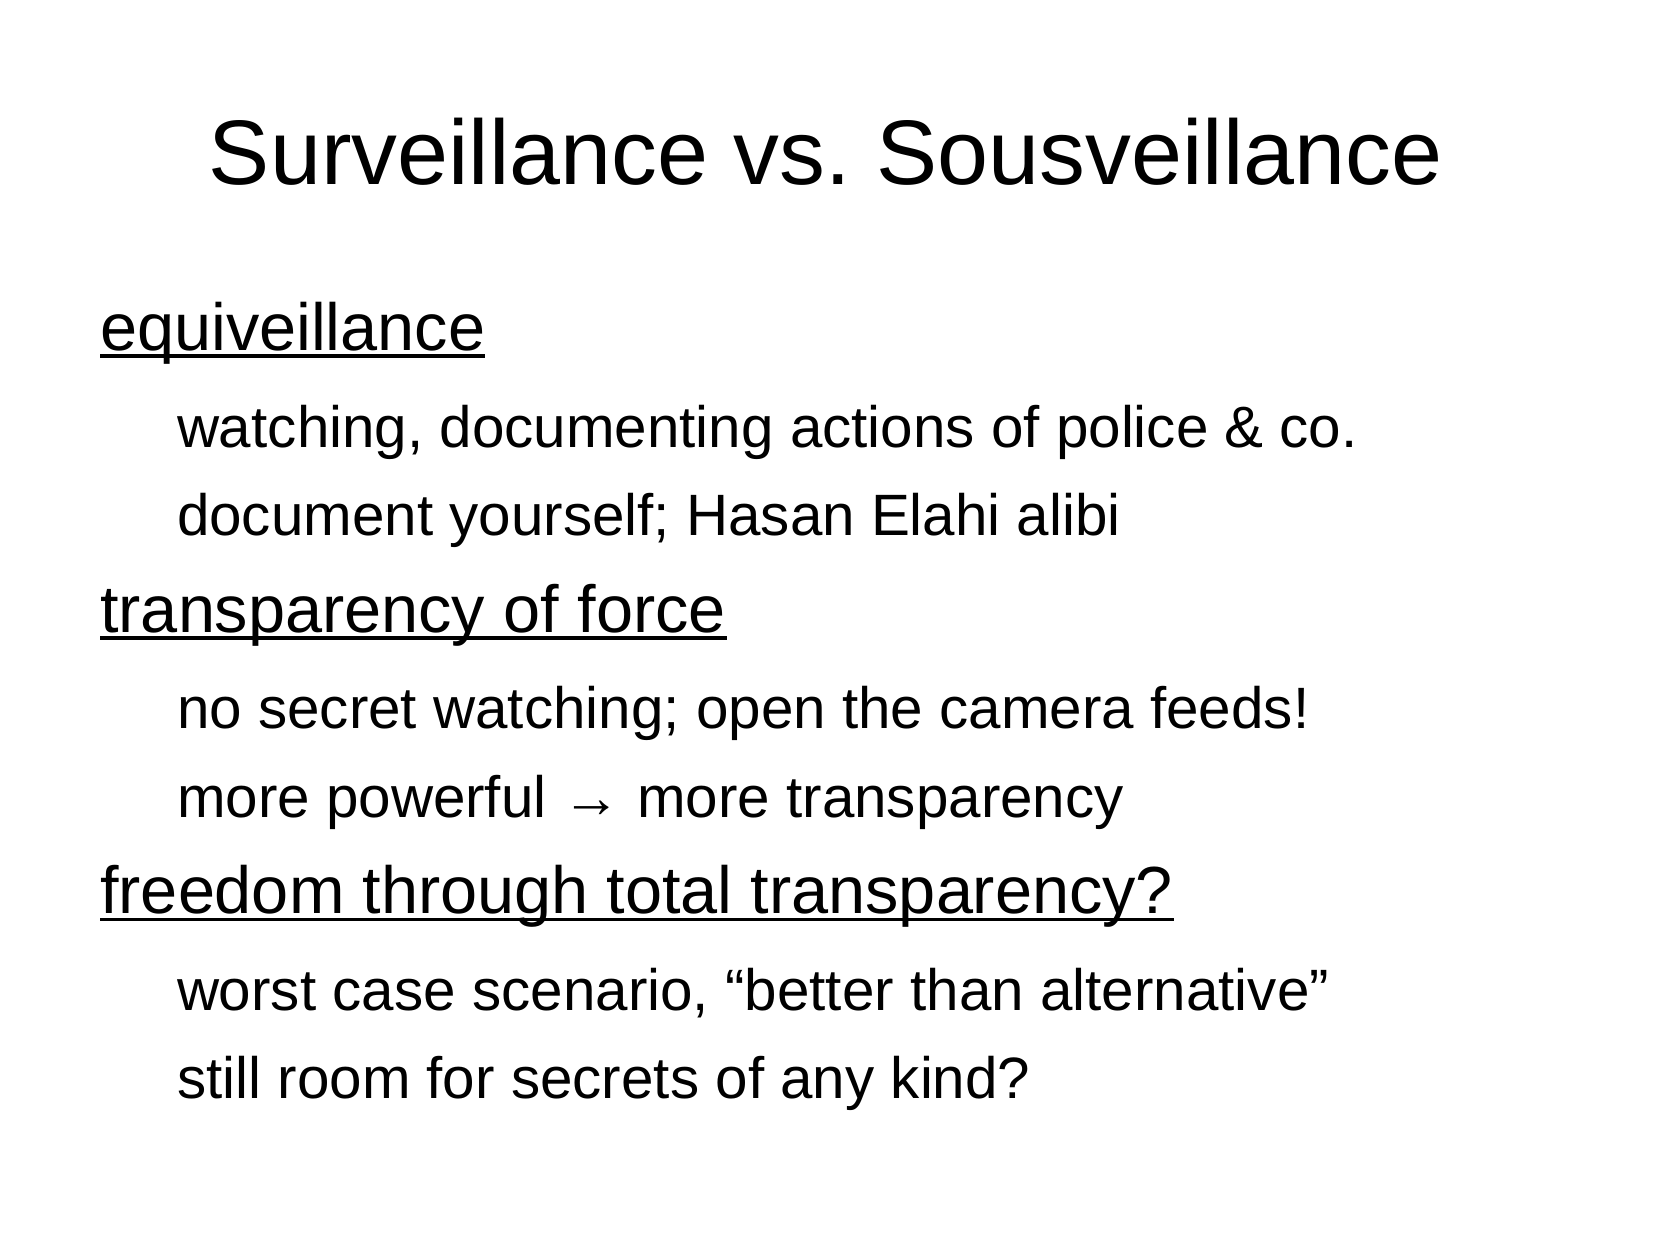

# Surveillance vs. Sousveillance
equiveillance
watching, documenting actions of police & co.
document yourself; Hasan Elahi alibi
transparency of force
no secret watching; open the camera feeds!
more powerful → more transparency
freedom through total transparency?
worst case scenario, “better than alternative”
still room for secrets of any kind?